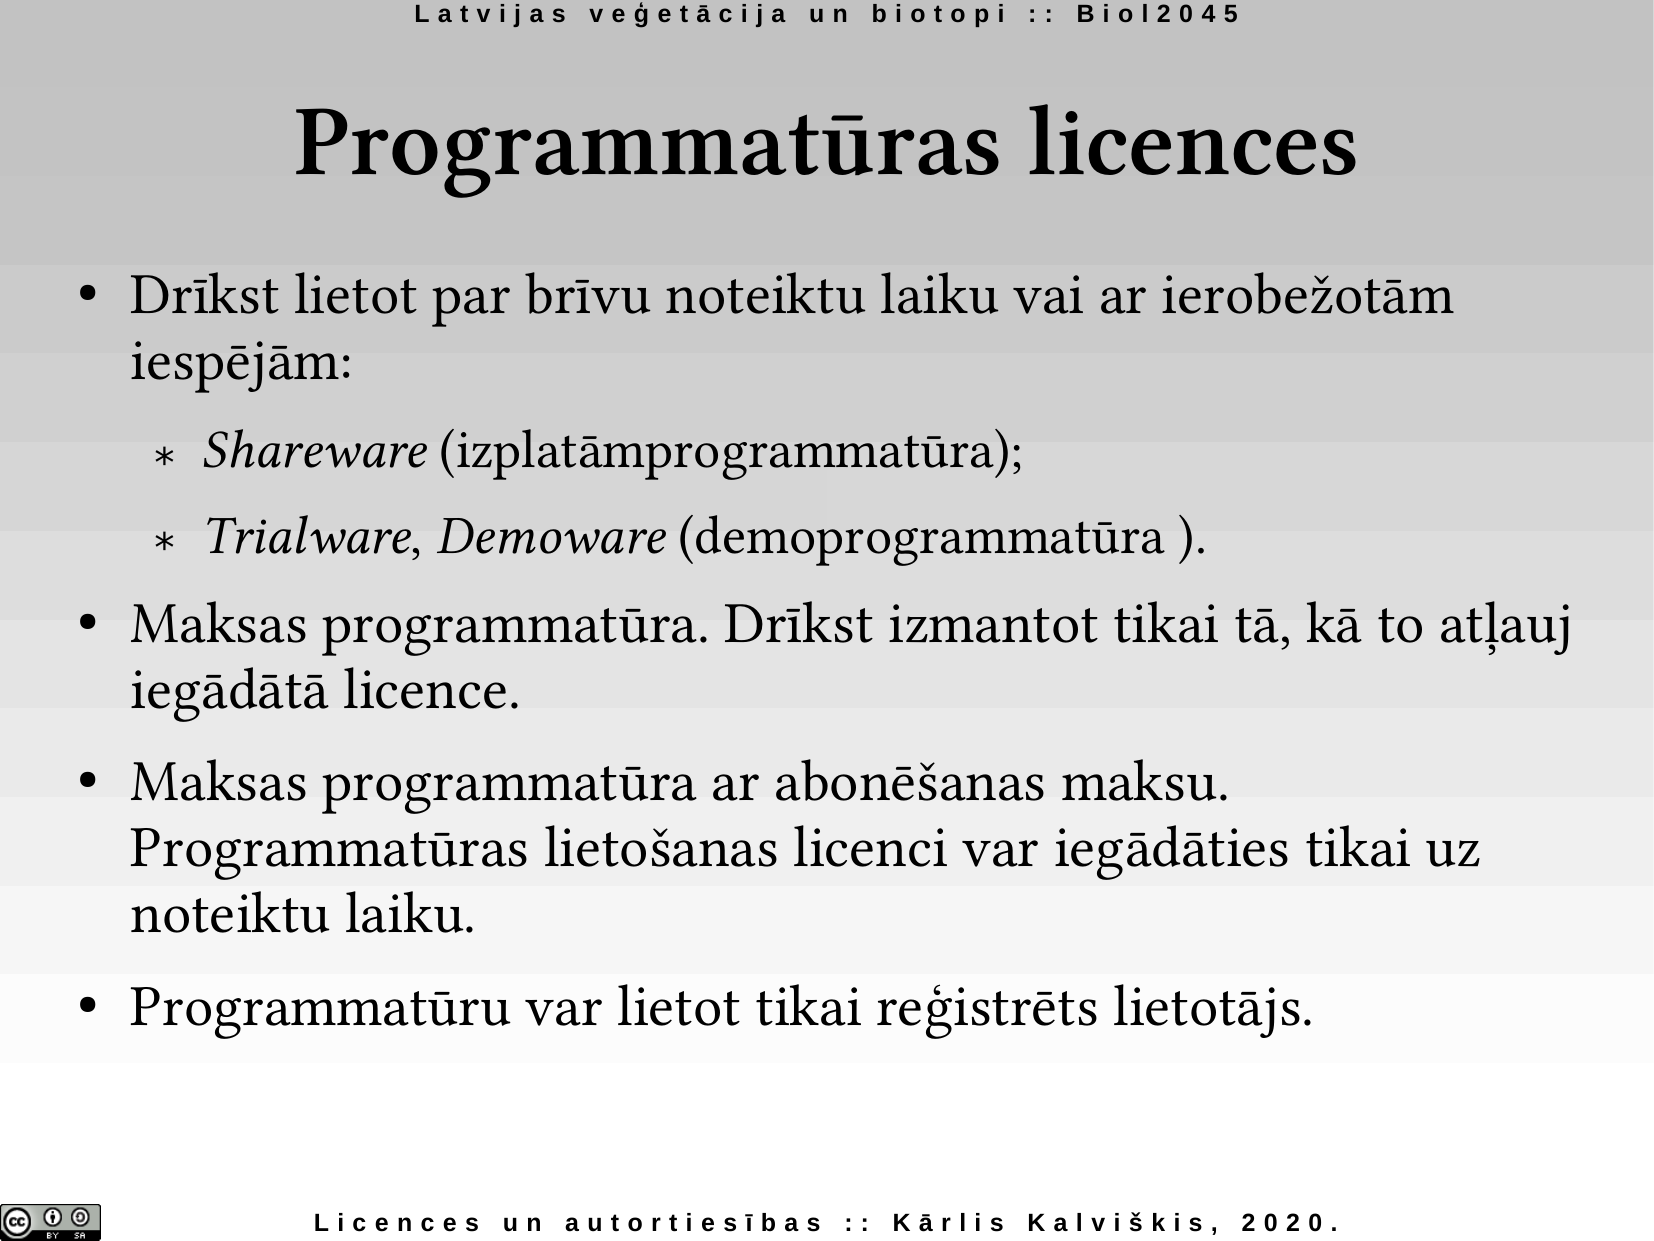

# Programmatūras licences
Drīkst lietot par brīvu noteiktu laiku vai ar ierobežotām iespējām:
Shareware (izplatāmprogrammatūra);
Trialware, Demoware (demoprogrammatūra ).
Maksas programmatūra. Drīkst izmantot tikai tā, kā to atļauj iegādātā licence.
Maksas programmatūra ar abonēšanas maksu. Programmatūras lietošanas licenci var iegādāties tikai uz noteiktu laiku.
Programmatūru var lietot tikai reģistrēts lietotājs.